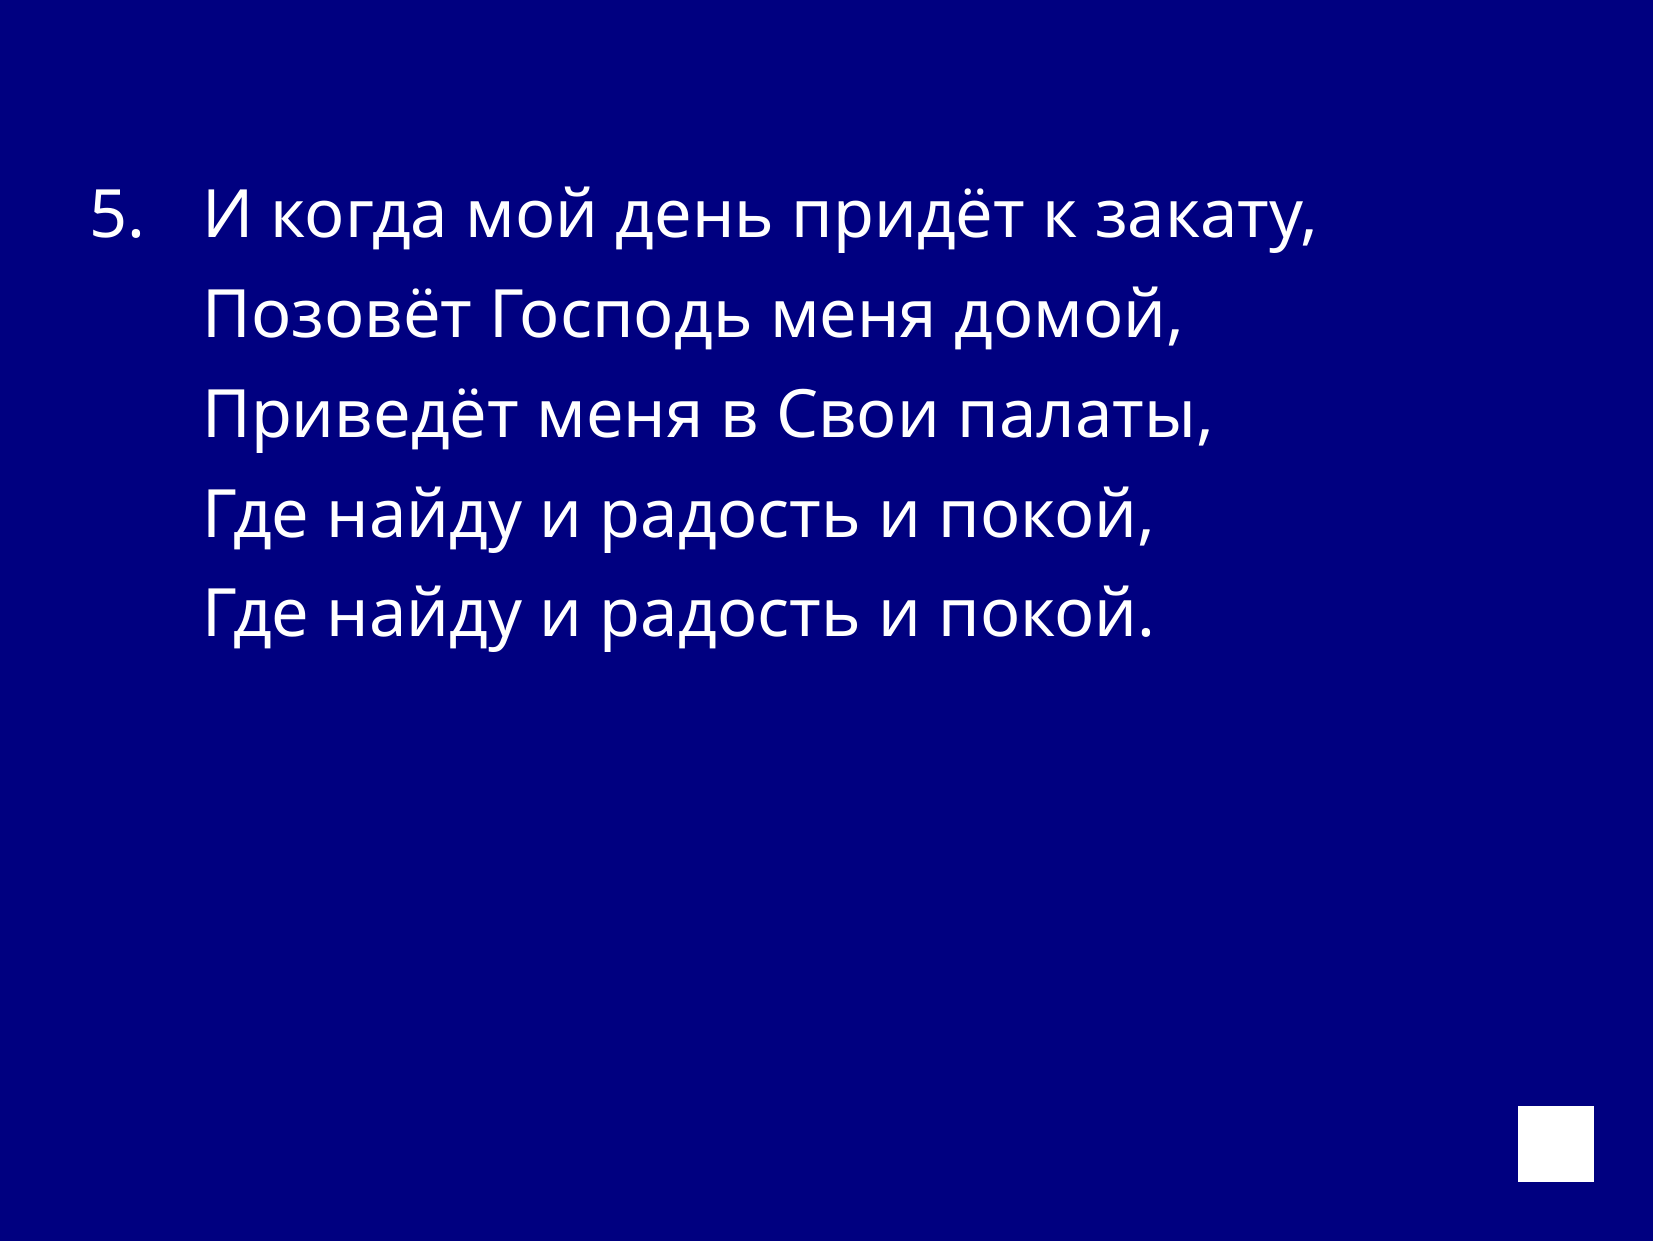

5.	И когда мой день придёт к закату,
	Позовёт Господь меня домой,
	Приведёт меня в Свои палаты,
	Где найду и радость и покой,
	Где найду и радость и покой.